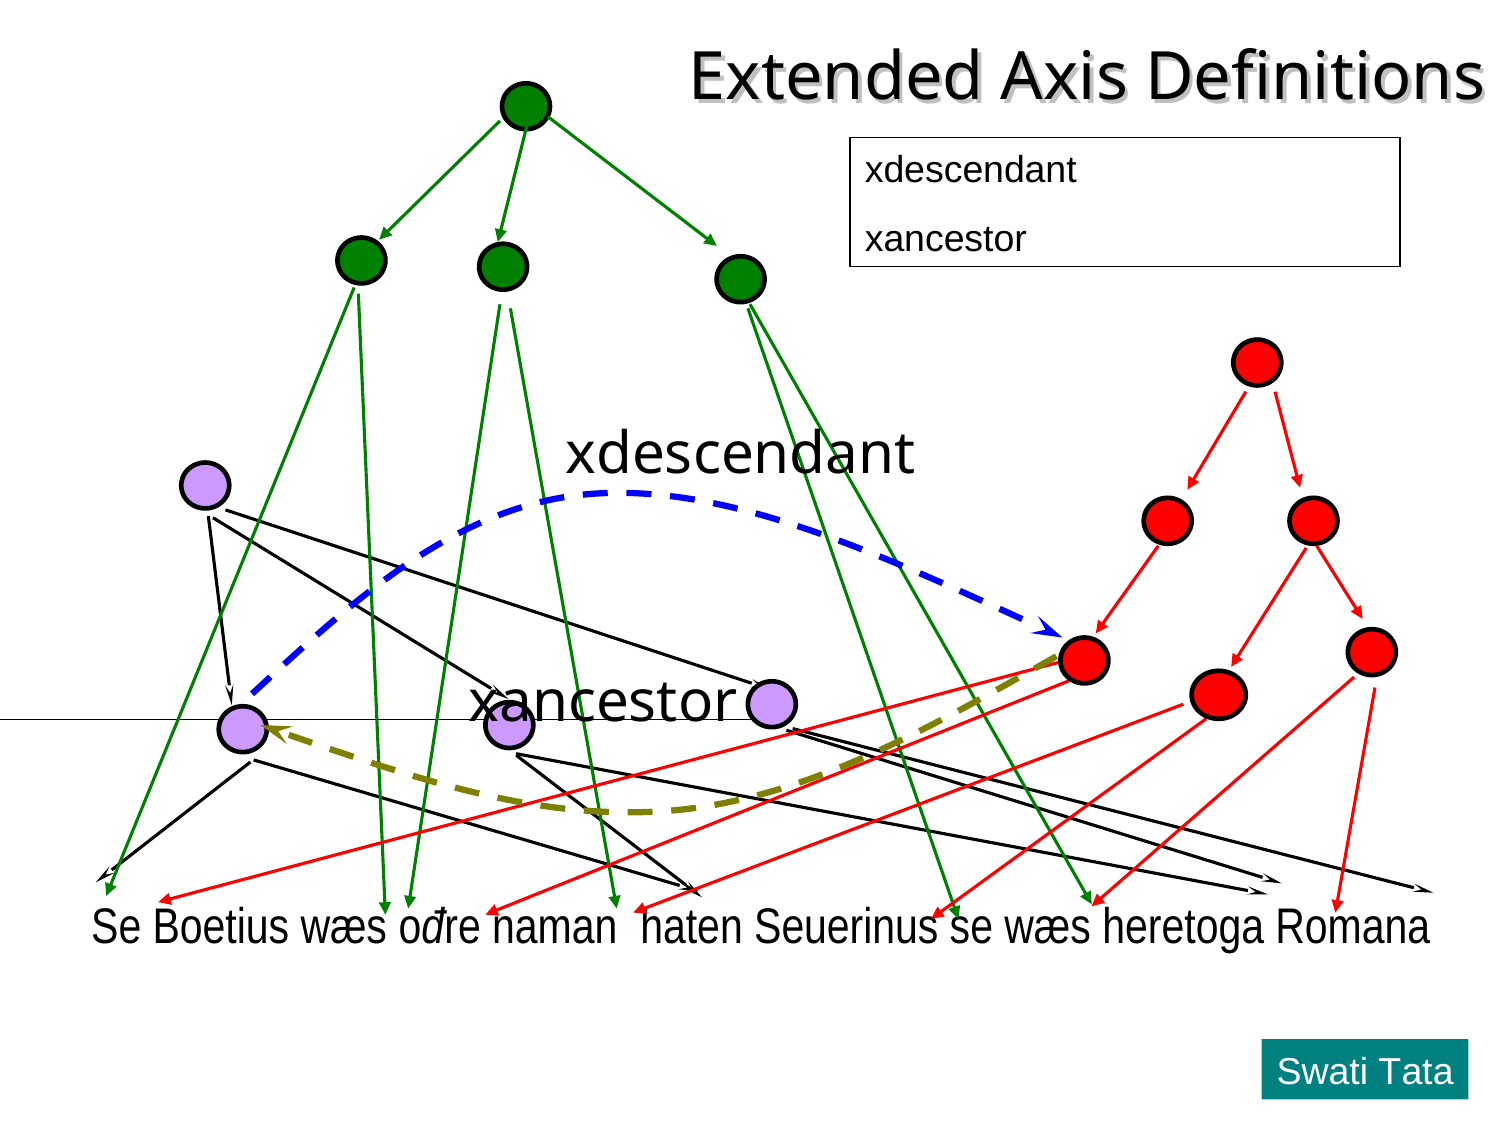

Extended Axis Definitions
xdescendant
xancestor
xdescendant
xancestor
Se Boetius wæs ođre naman haten Seuerinus se wæs heretoga Romana
Swati Tata